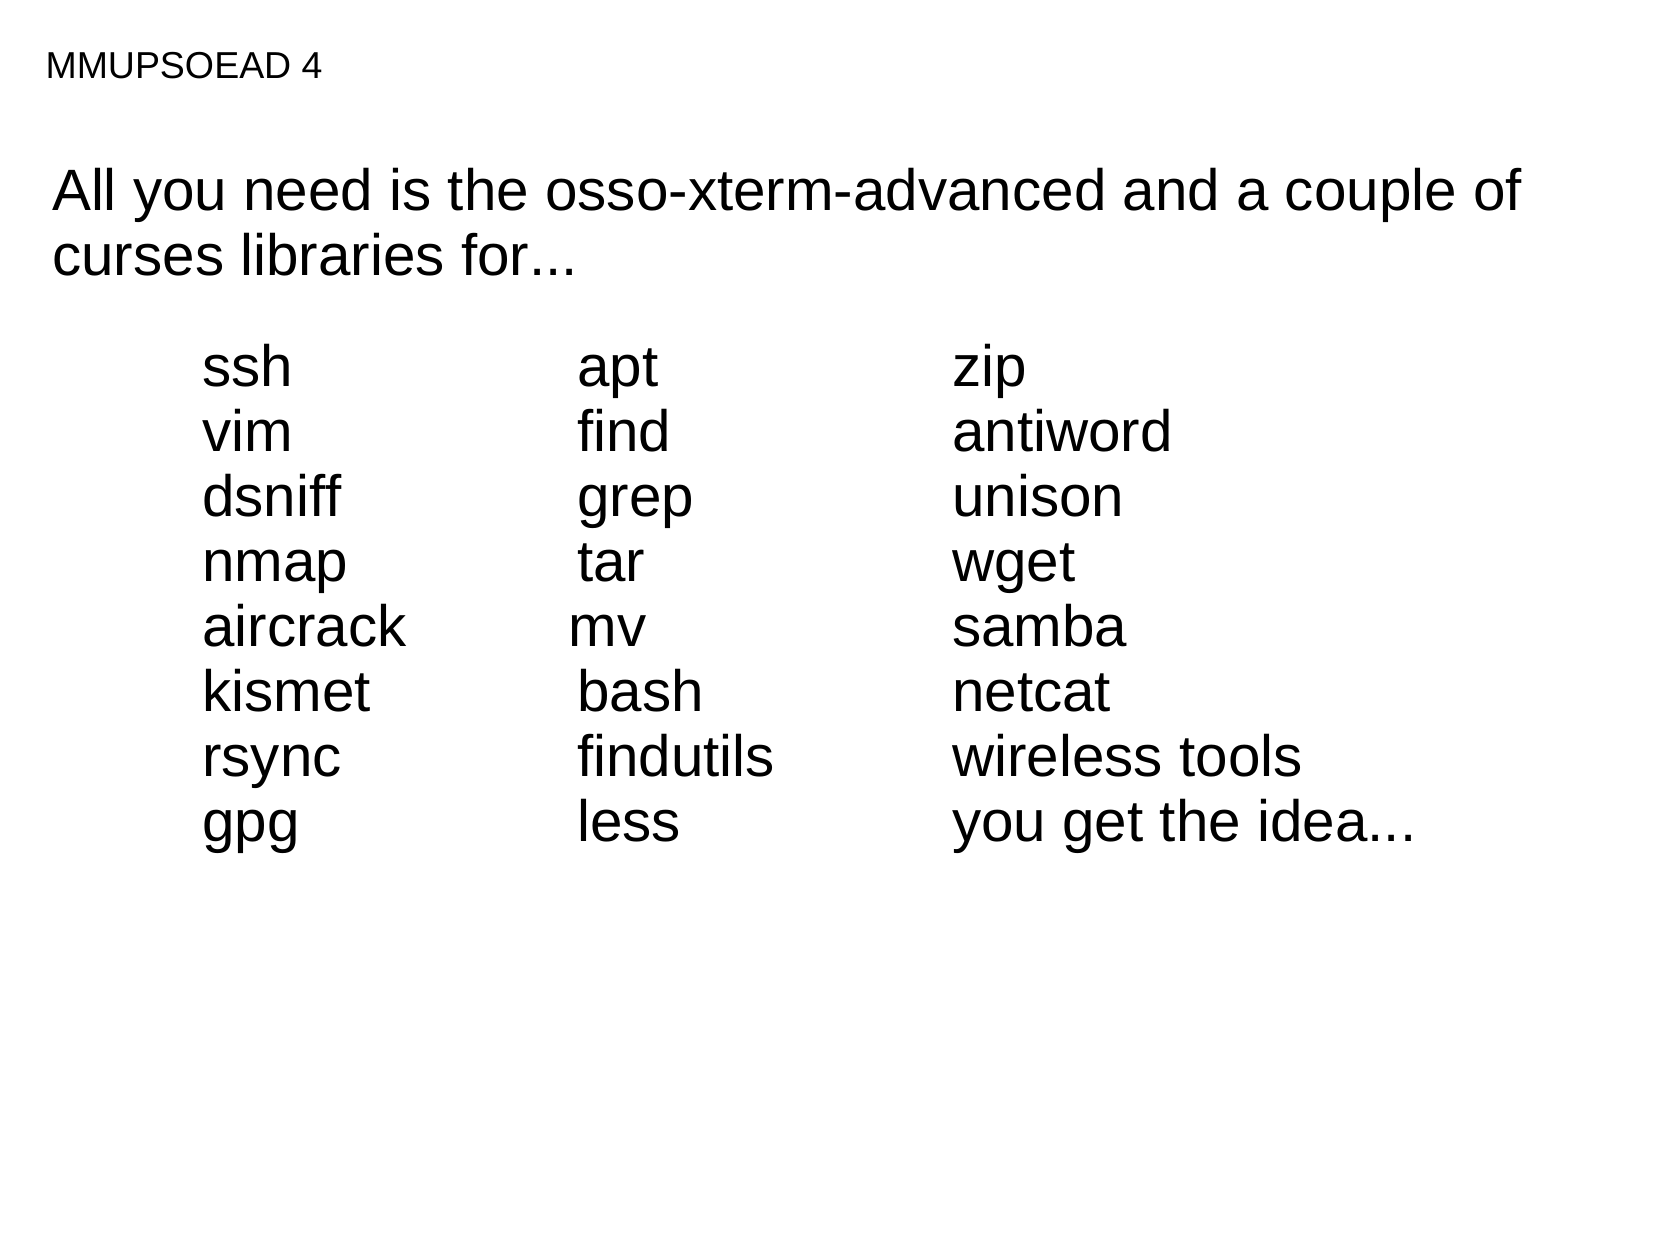

MMUPSOEAD 4
All you need is the osso-xterm-advanced and a couple of curses libraries for...
		ssh				apt				zip
		vim				find				antiword
		dsniff				grep 				unison
		nmap				tar 				wget
		aircrack mv					samba
		kismet			bash				netcat
		rsync 			findutils			wireless tools
		gpg				less				you get the idea...